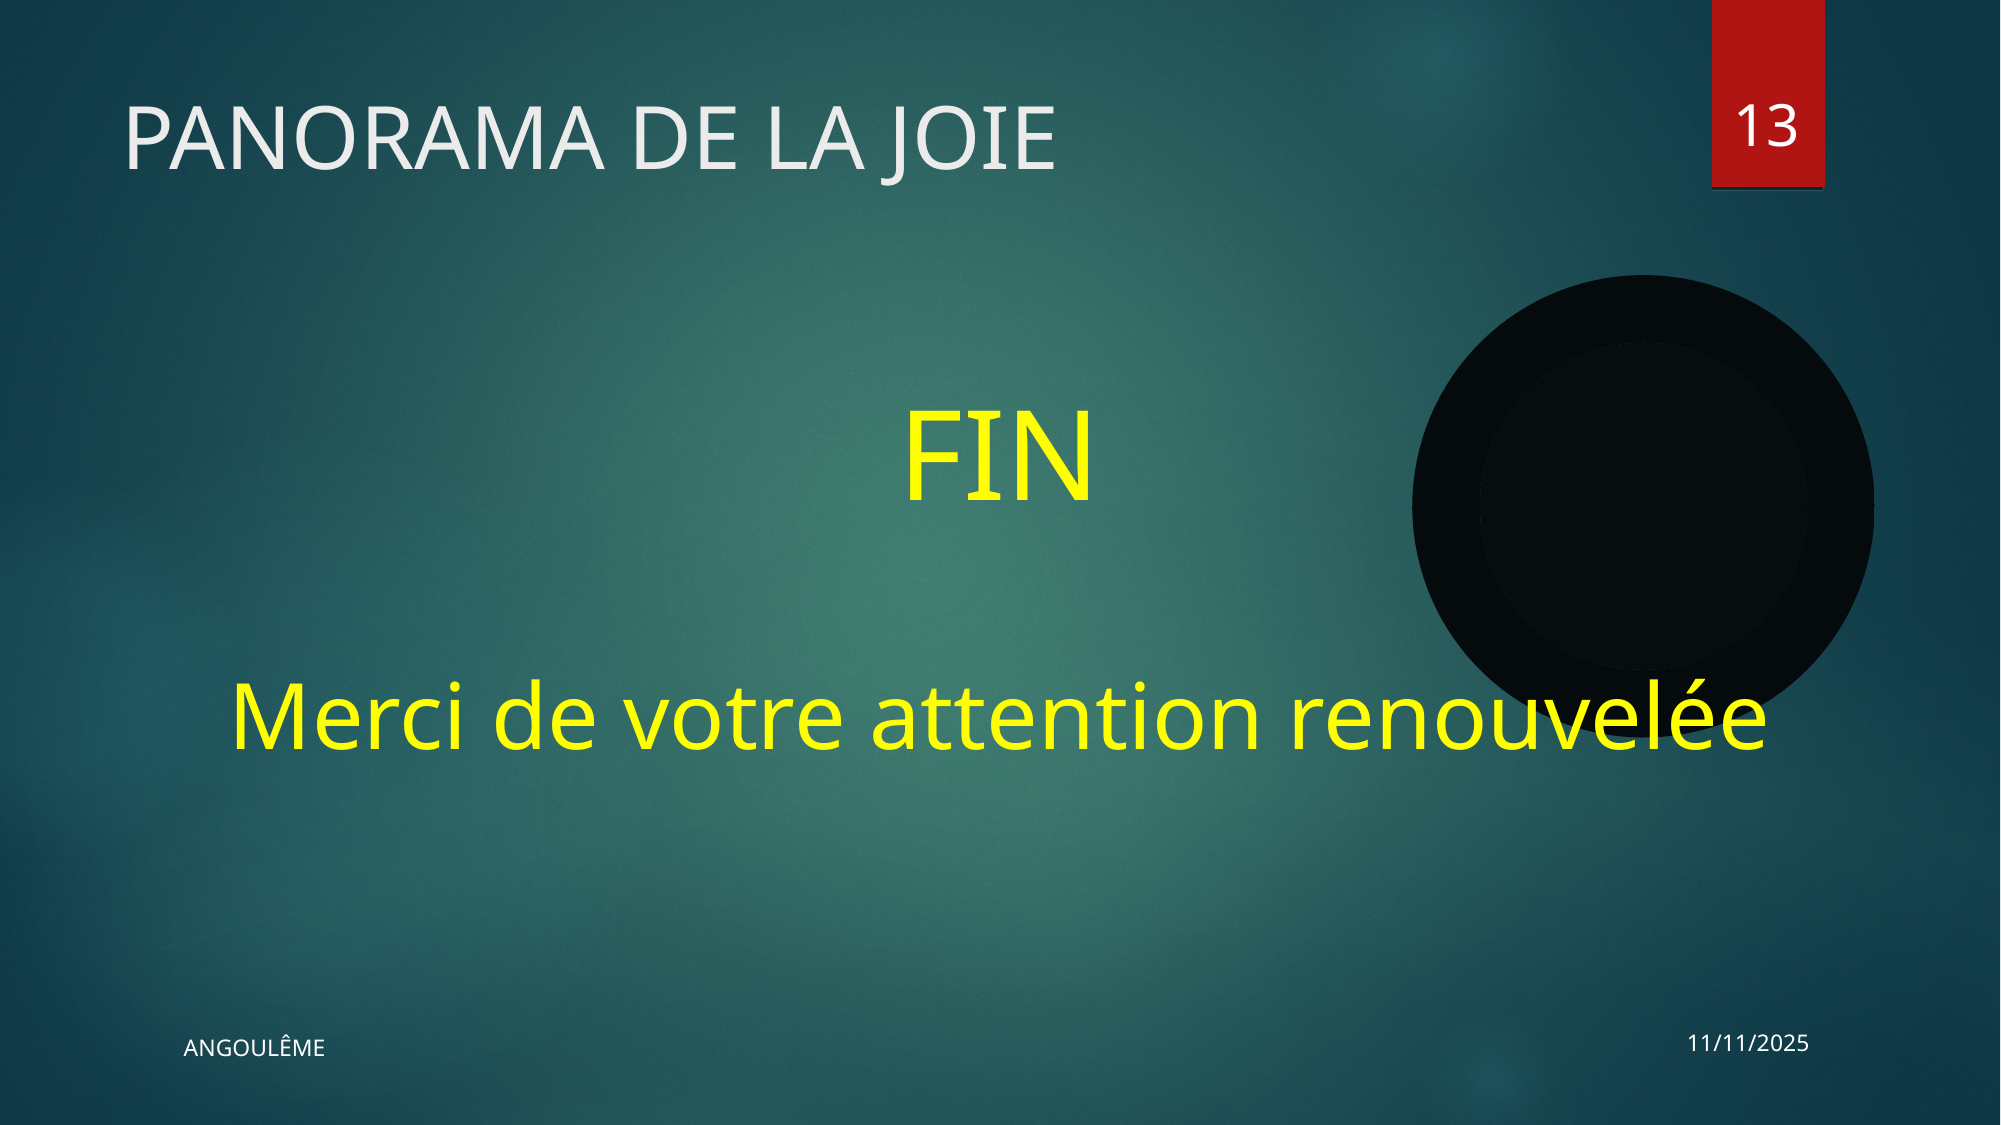

# PANORAMA DE LA JOIE
FIN
Merci de votre attention renouvelée
11/11/2025
ANGOULÊME